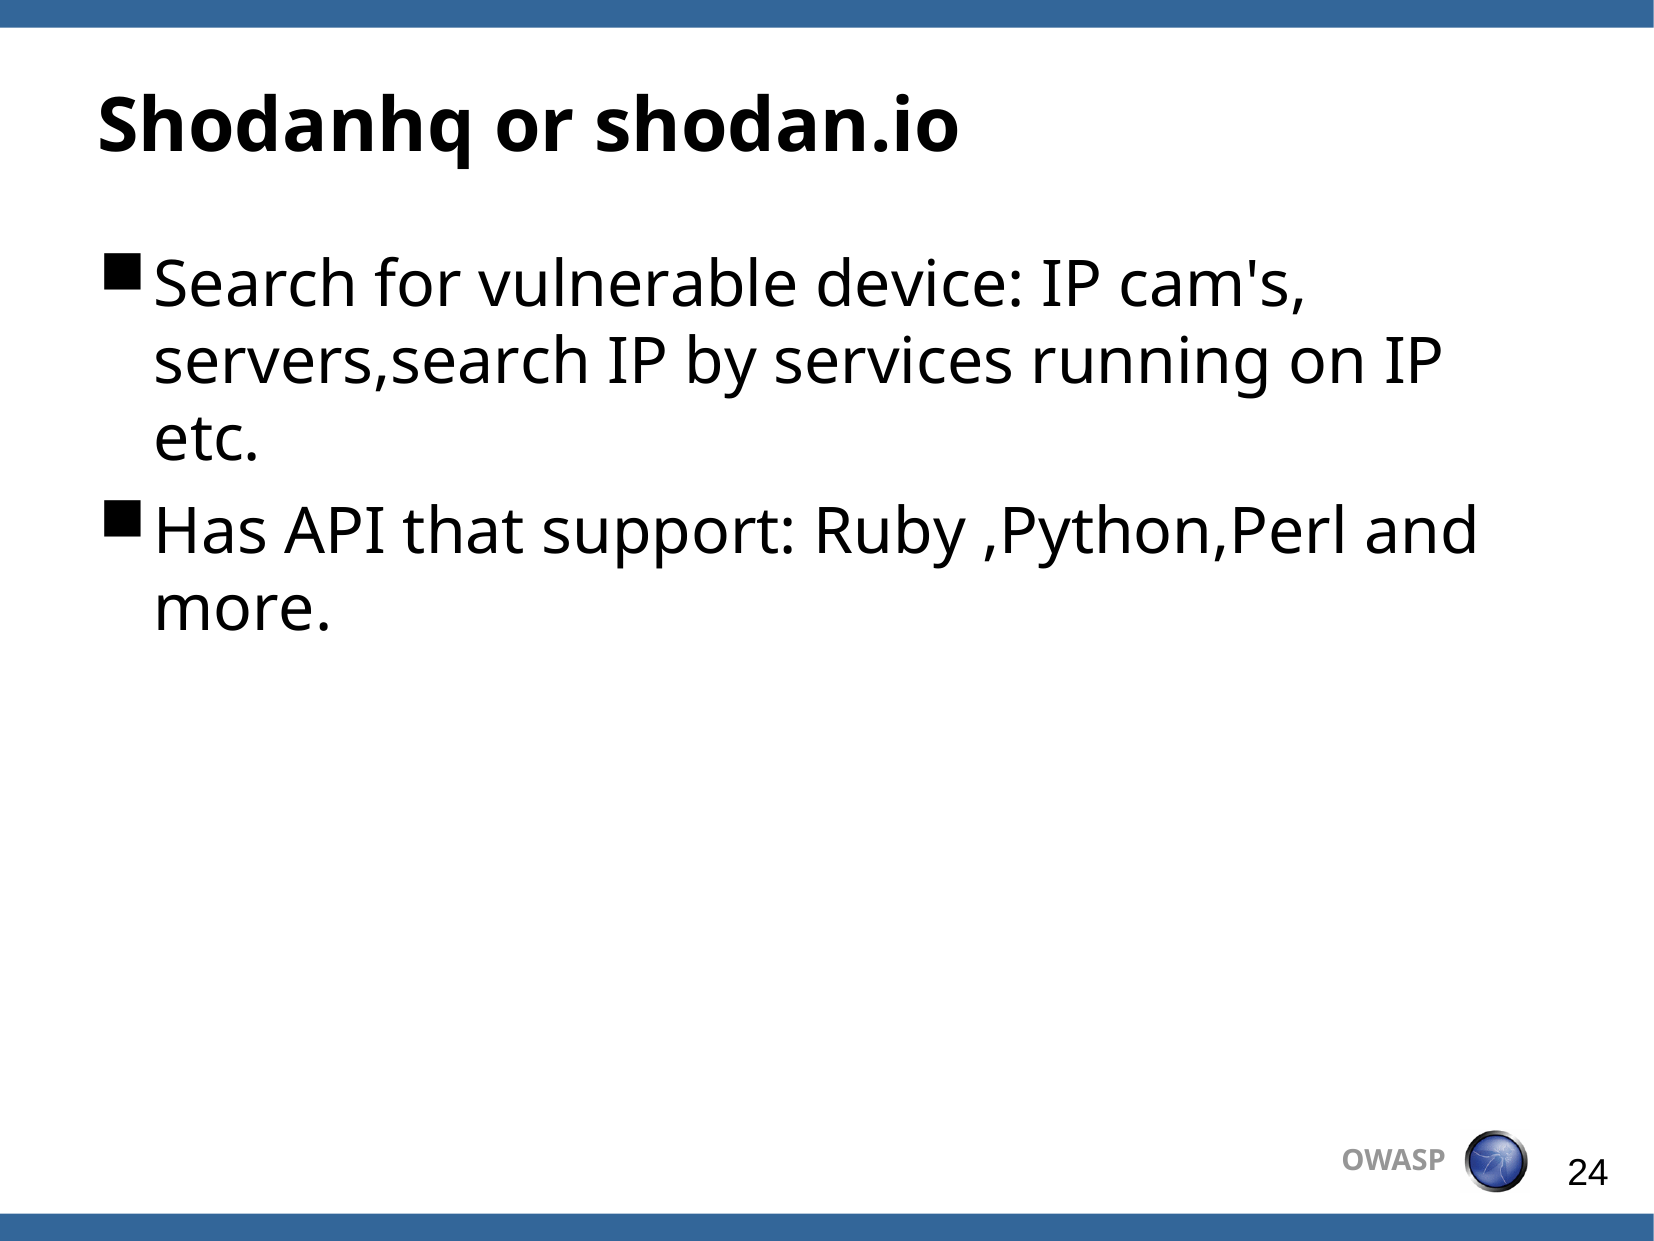

# Shodanhq or shodan.io
Search for vulnerable device: IP cam's, servers,search IP by services running on IP etc.
Has API that support: Ruby ,Python,Perl and more.
24